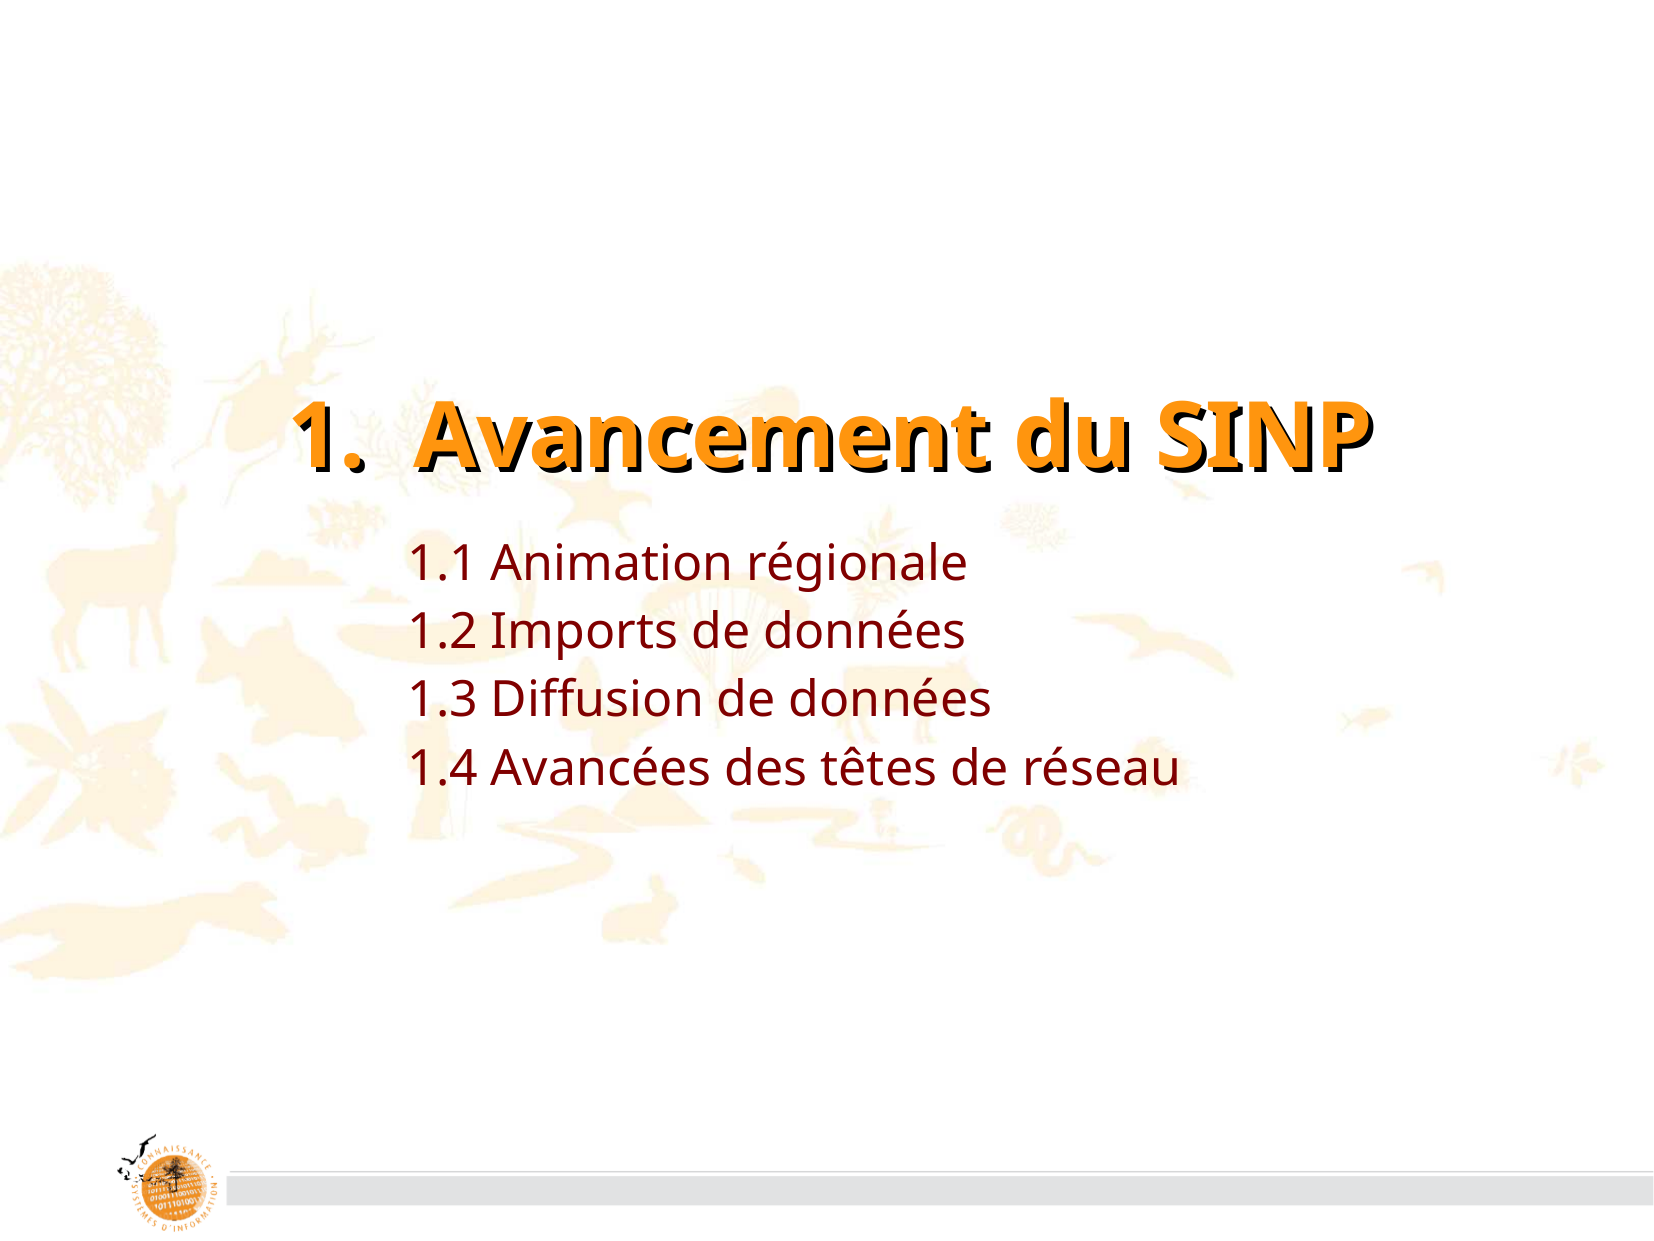

1.1 Animation régionale
		1.2 Imports de données
		1.3 Diffusion de données
		1.4 Avancées des têtes de réseau
# 1. Avancement du SINP
Cotech SINP - 29/11/2018
3